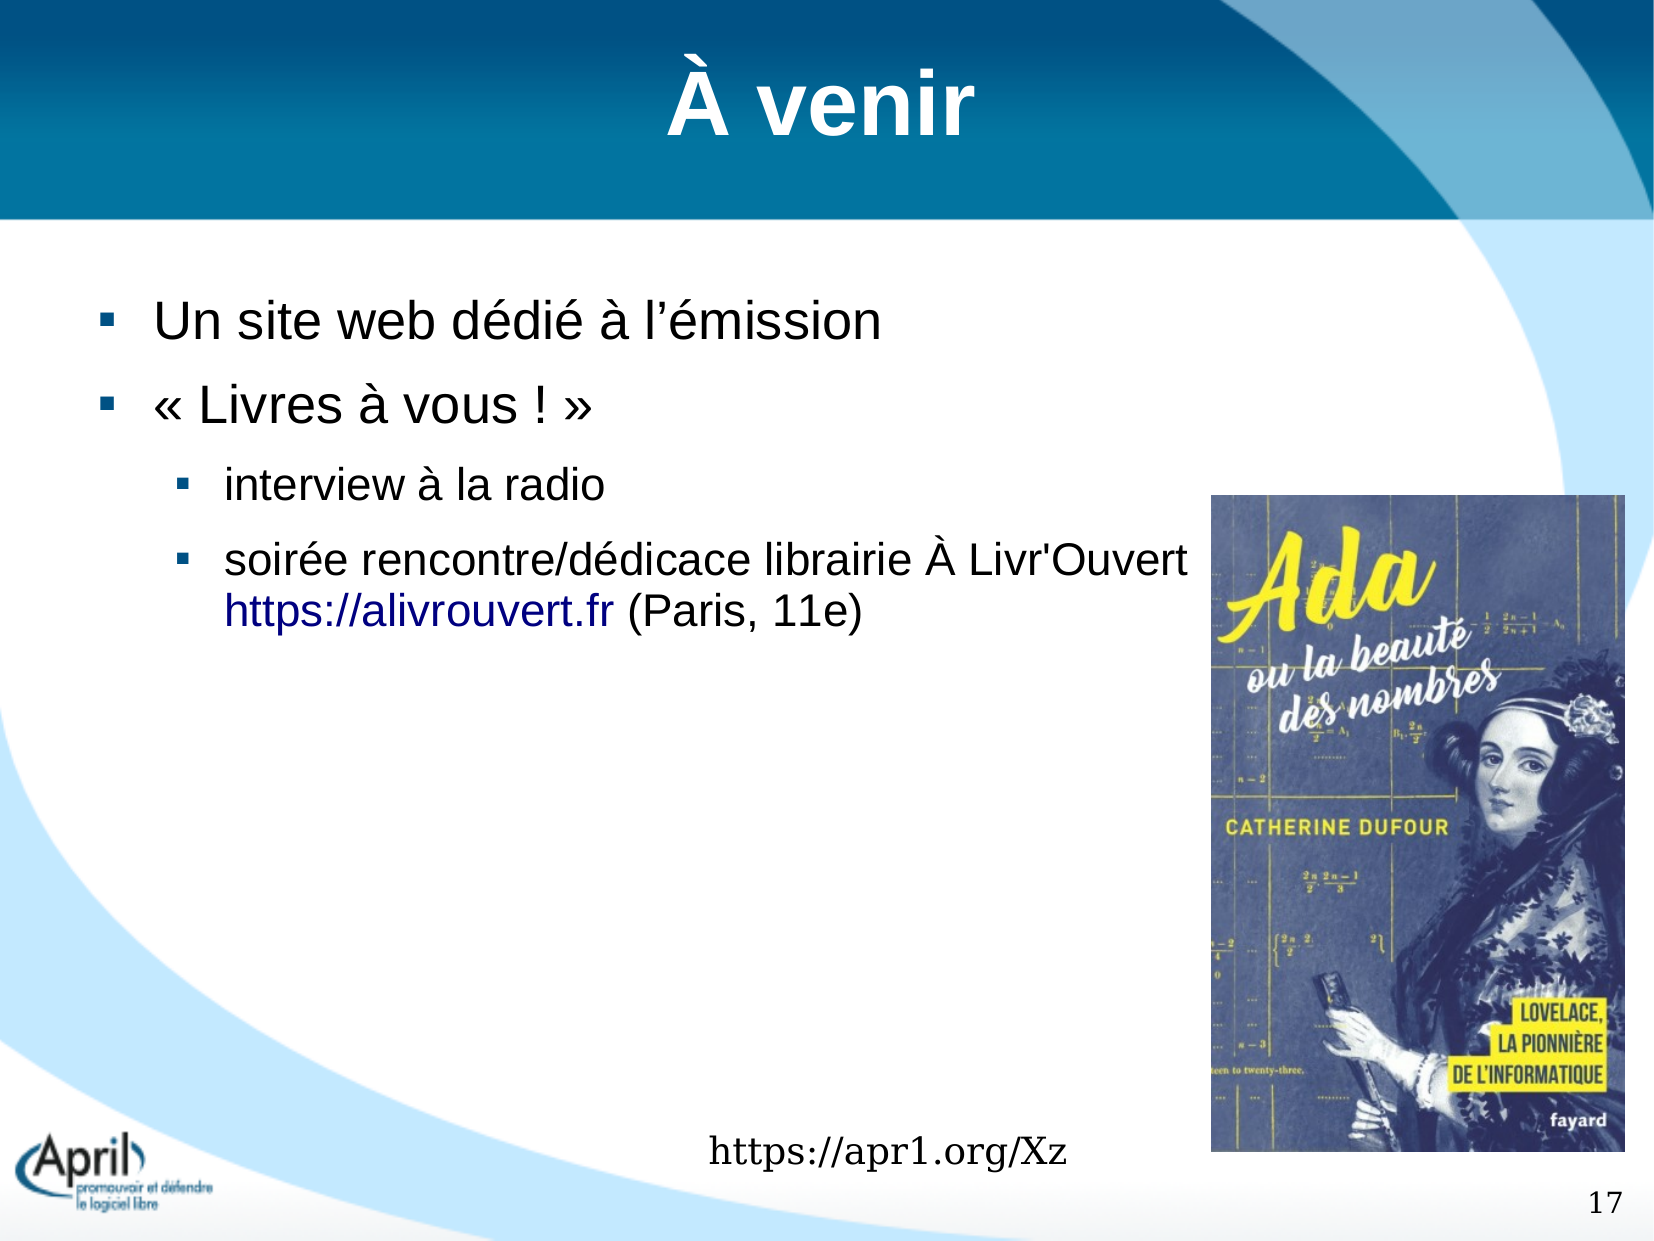

# À venir
Un site web dédié à l’émission
« Livres à vous ! »
interview à la radio
soirée rencontre/dédicace librairie À Livr'Ouvert https://alivrouvert.fr (Paris, 11e)
17